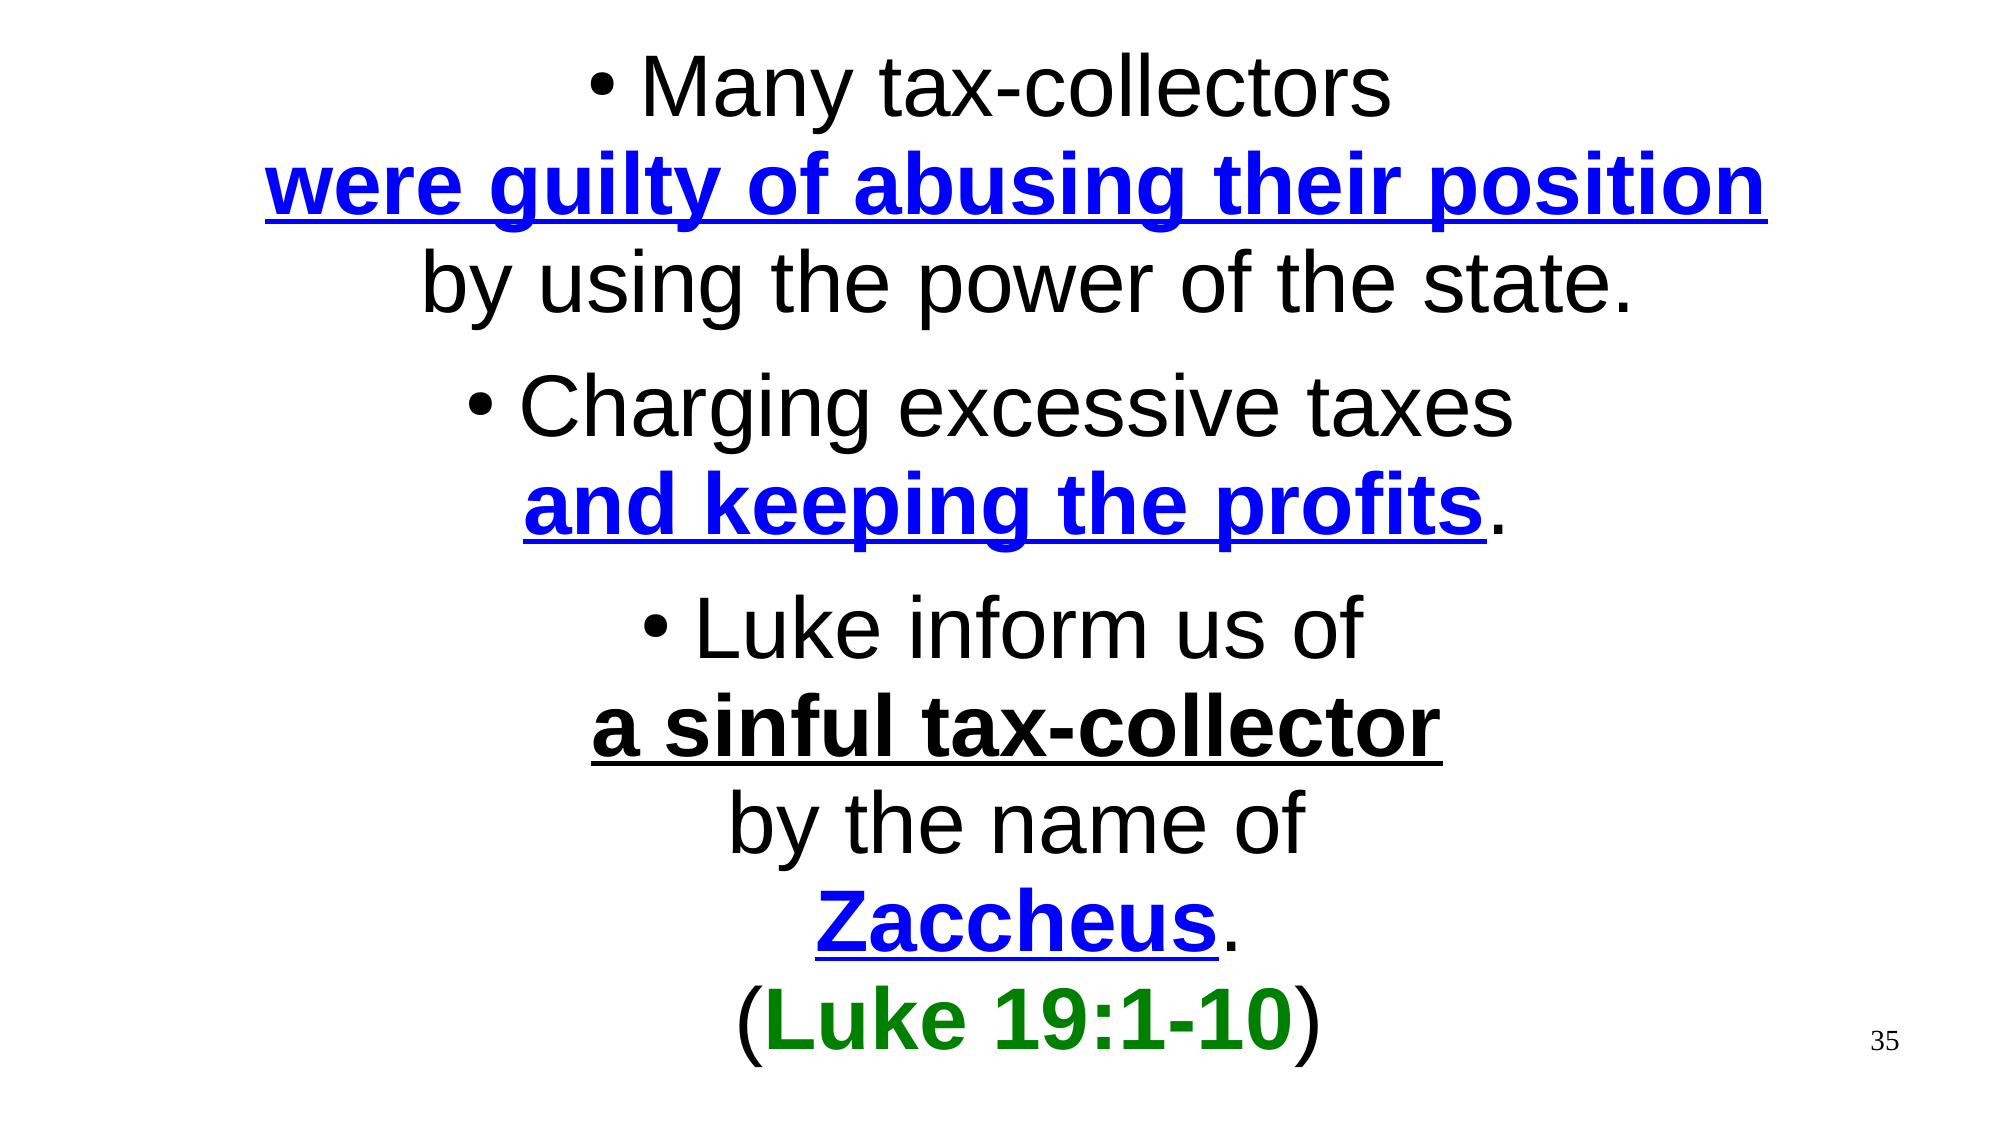

# Many tax-collectors were guilty of abusing their position by using the power of the state.
Charging excessive taxes
and keeping the profits.
Luke inform us of
a sinful tax-collector
by the name of
Zaccheus.
(Luke 19:1-10)
35